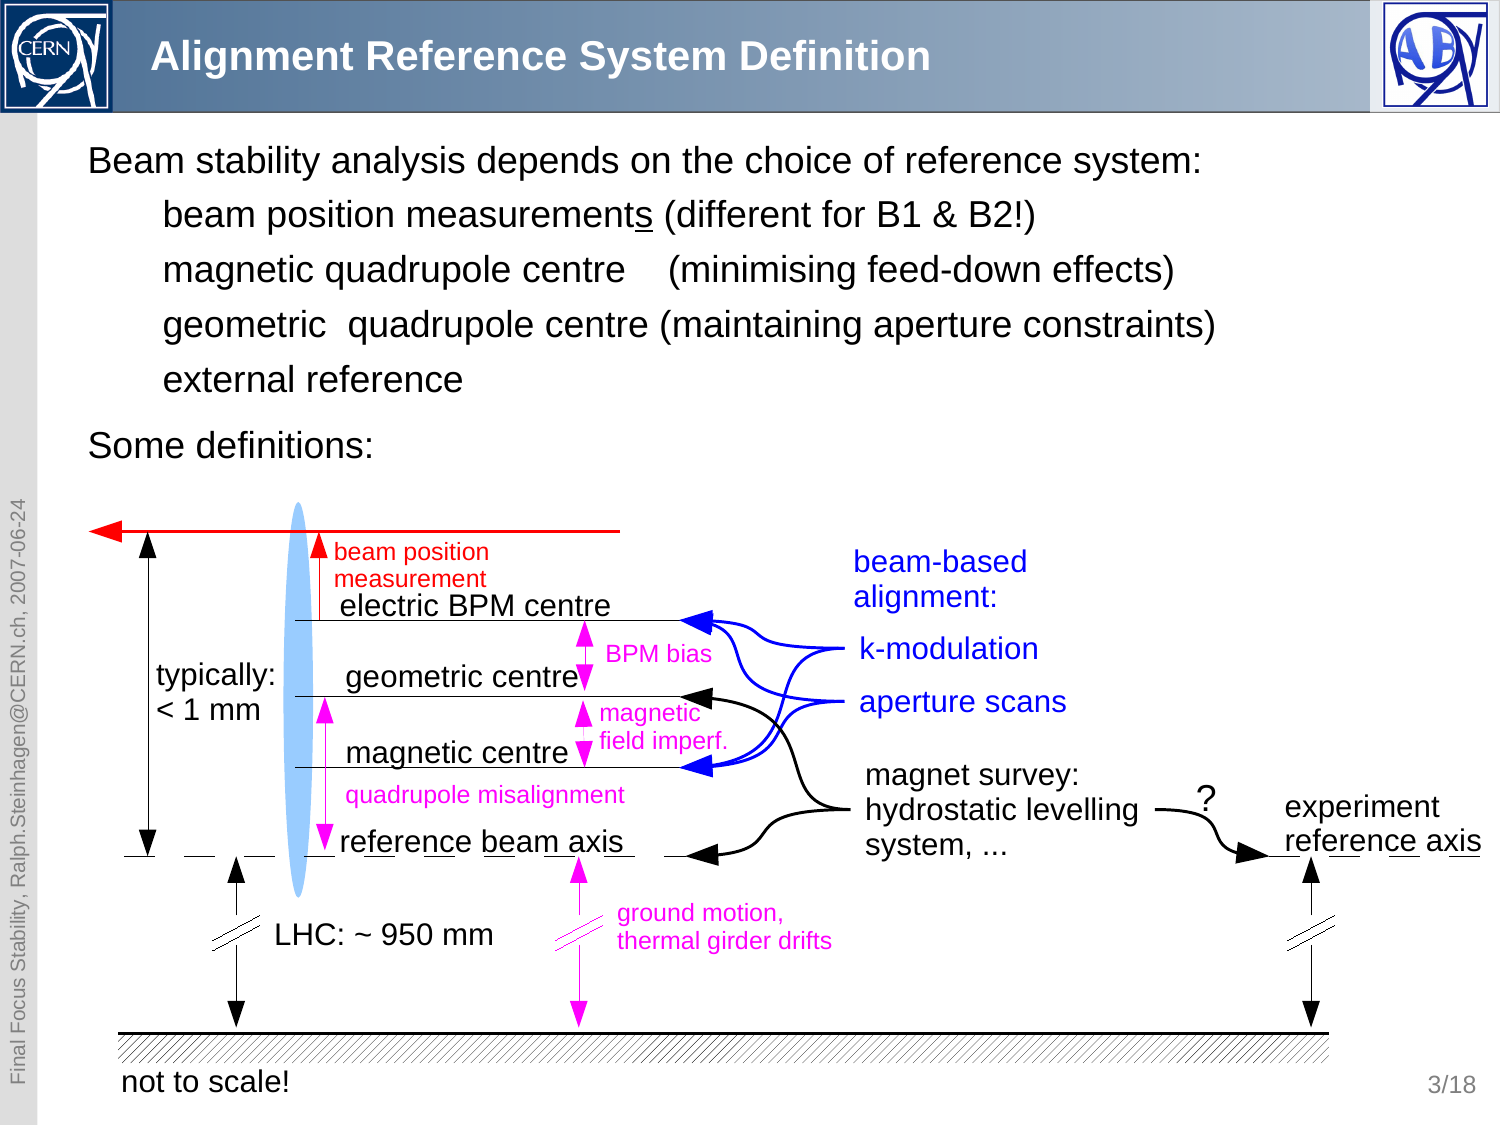

# Alignment Reference System Definition
Beam stability analysis depends on the choice of reference system:
beam position measurements (different for B1 & B2!)
magnetic quadrupole centre (minimising feed-down effects)
geometric quadrupole centre (maintaining aperture constraints)
external reference
Some definitions:
beam position
measurement
beam-based
alignment:
electric BPM centre
k-modulation
BPM bias
typically:
< 1 mm
geometric centre
aperture scans
magnetic
field imperf.
magnetic centre
magnet survey:
hydrostatic levelling
system, ...
?
quadrupole misalignment
experiment
reference axis
reference beam axis
ground motion,
thermal girder drifts
LHC: ~ 950 mm
not to scale!